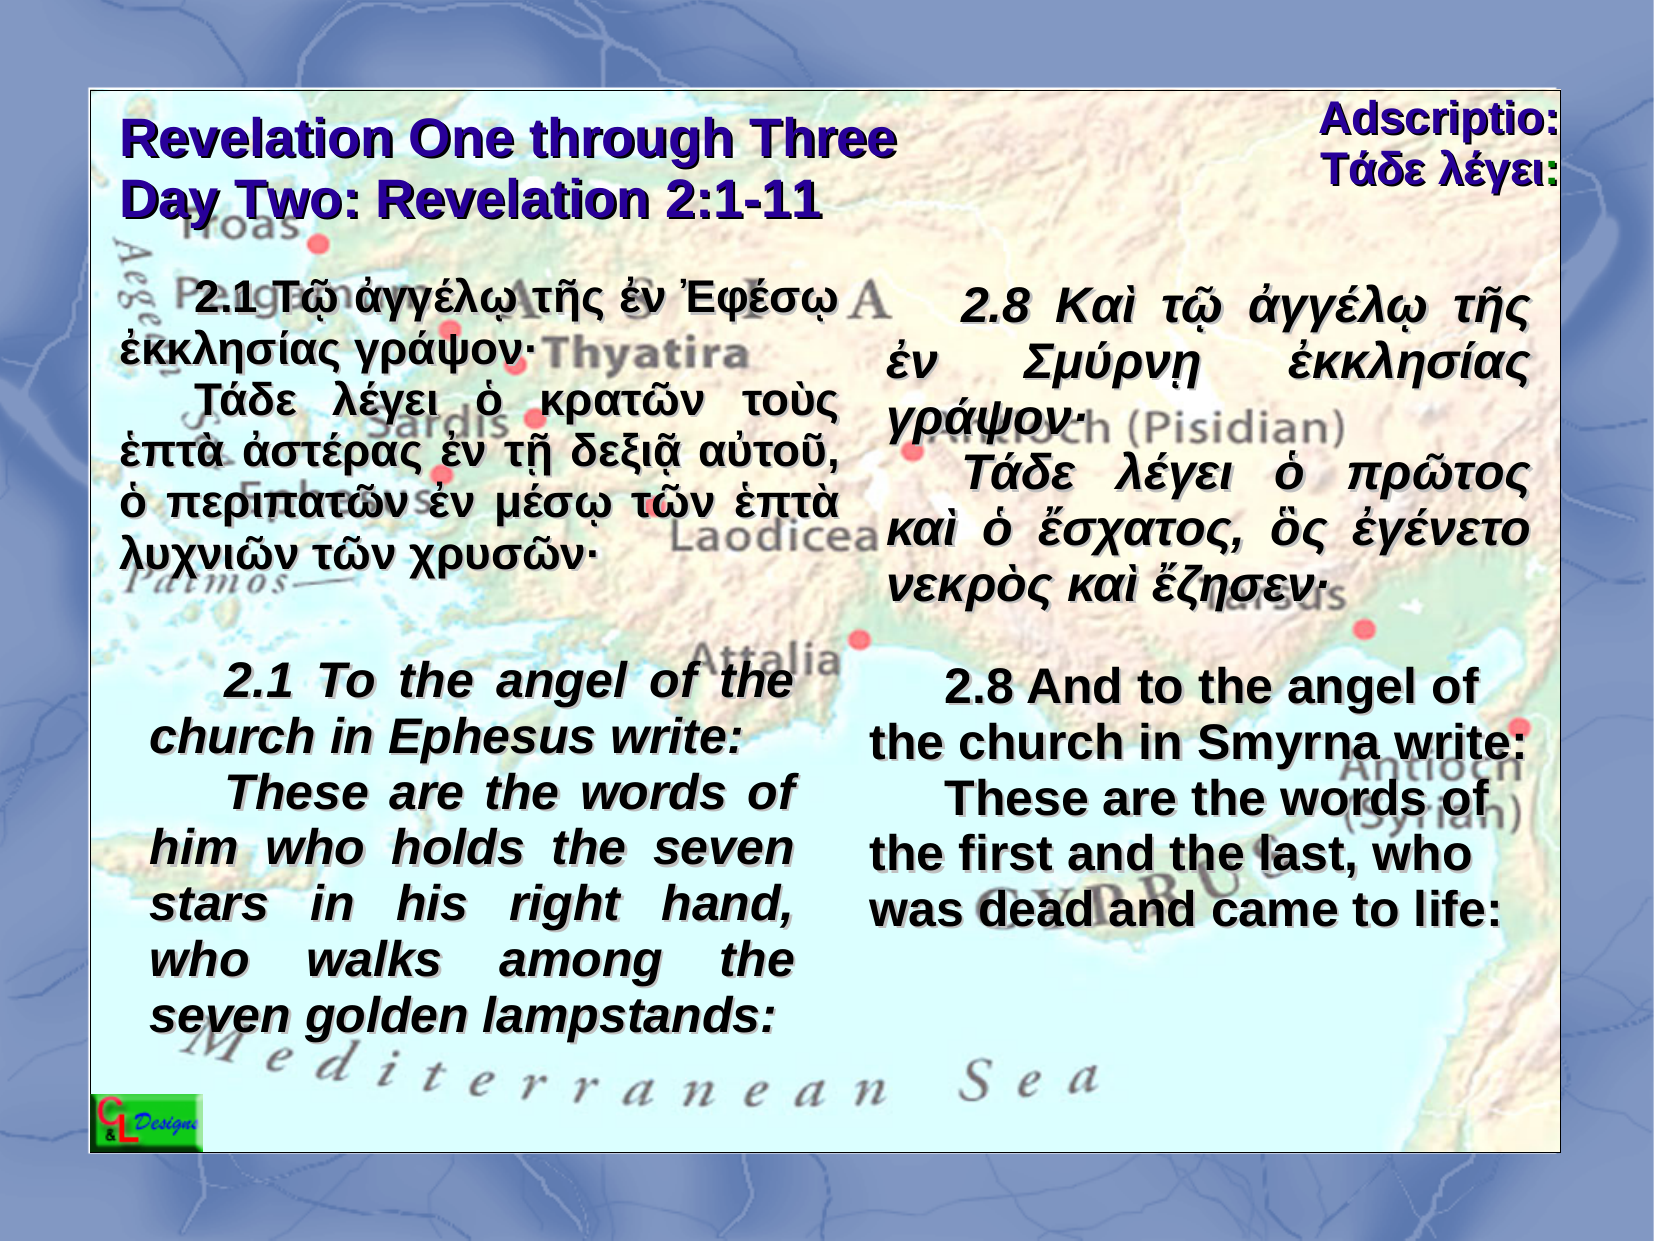

Adscriptio:
	Τάδε λέγει:
# Revelation One through Three Day Two: Revelation 2:1-11
	2.1 Τῷ ἀγγέλῳ τῆς ἐν Ἐφέσῳ ἐκκλησίας γράψον·
	Τάδε λέγει ὁ κρατῶν τοὺς ἑπτὰ ἀστέρας ἐν τῇ δεξιᾷ αὐτοῦ, ὁ περιπατῶν ἐν μέσῳ τῶν ἑπτὰ λυχνιῶν τῶν χρυσῶν·
	2.8 Καὶ τῷ ἀγγέλῳ τῆς ἐν Σμύρνῃ ἐκκλησίας γράψον·
	Τάδε λέγει ὁ πρῶτος καὶ ὁ ἔσχατος, ὃς ἐγένετο νεκρὸς καὶ ἔζησεν·
	2.1 To the angel of the church in Ephesus write:
	These are the words of him who holds the seven stars in his right hand, who walks among the seven golden lampstands:
	2.8 And to the angel of the church in Smyrna write:
	These are the words of the first and the last, who was dead and came to life: